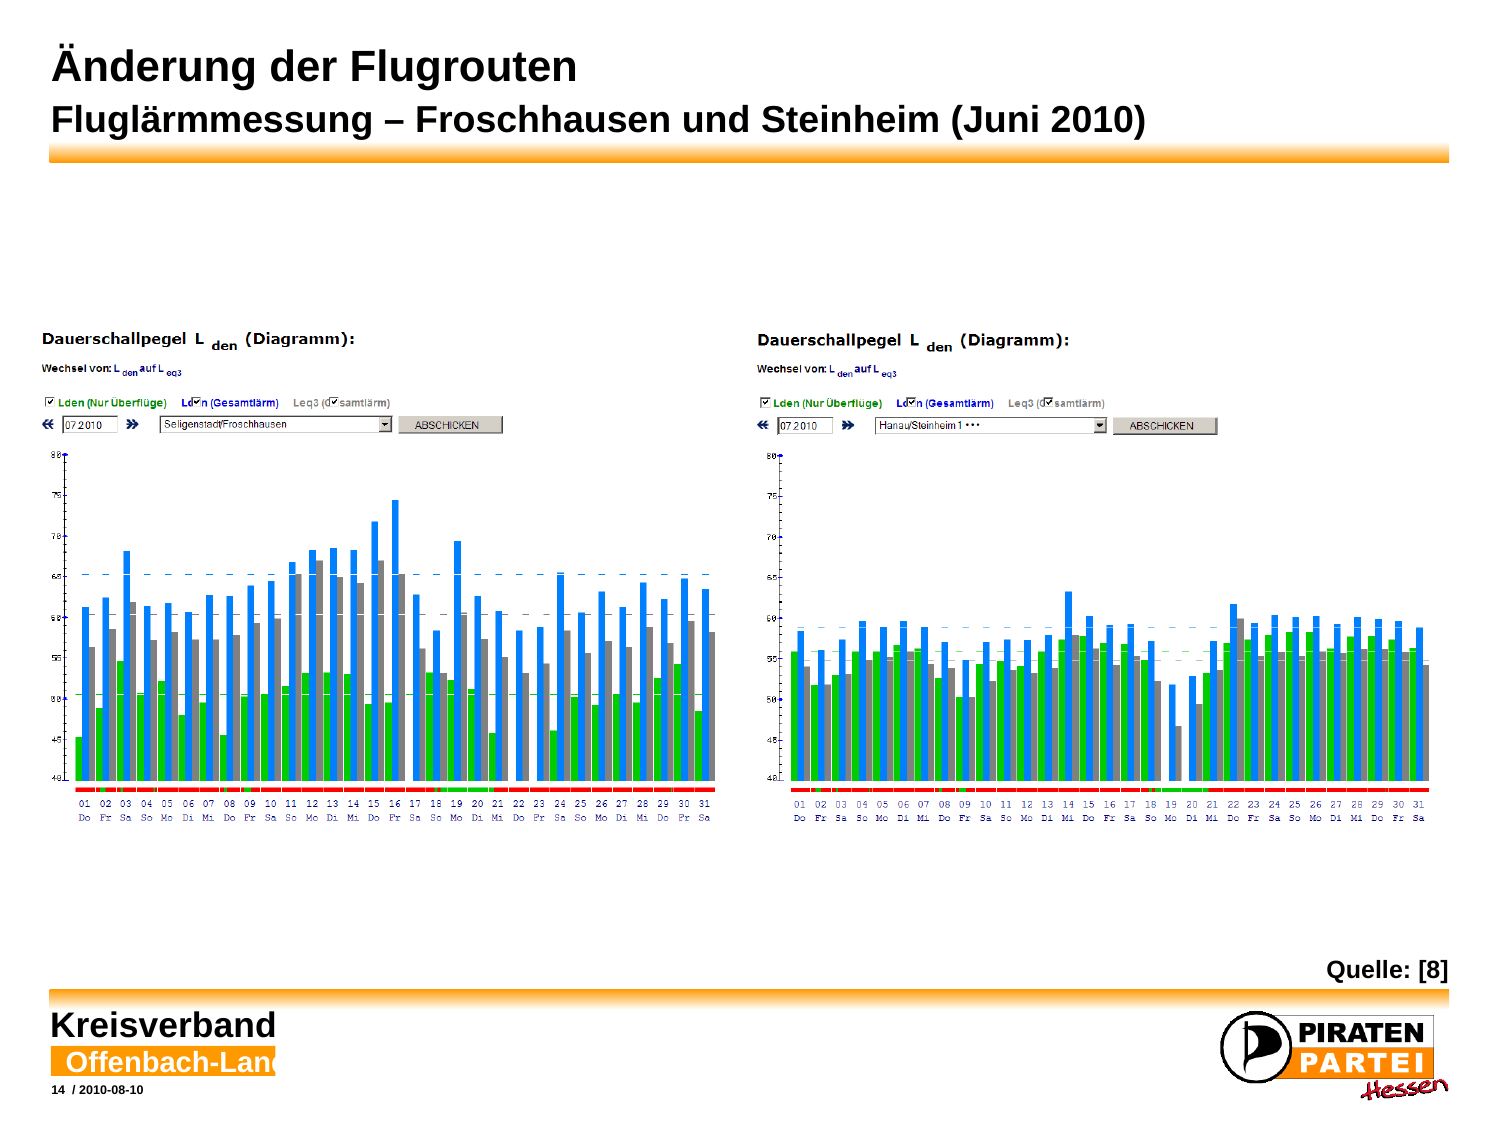

# Änderung der Flugrouten Fluglärmmessung – Froschhausen und Steinheim (Juni 2010)
Quelle: [8]